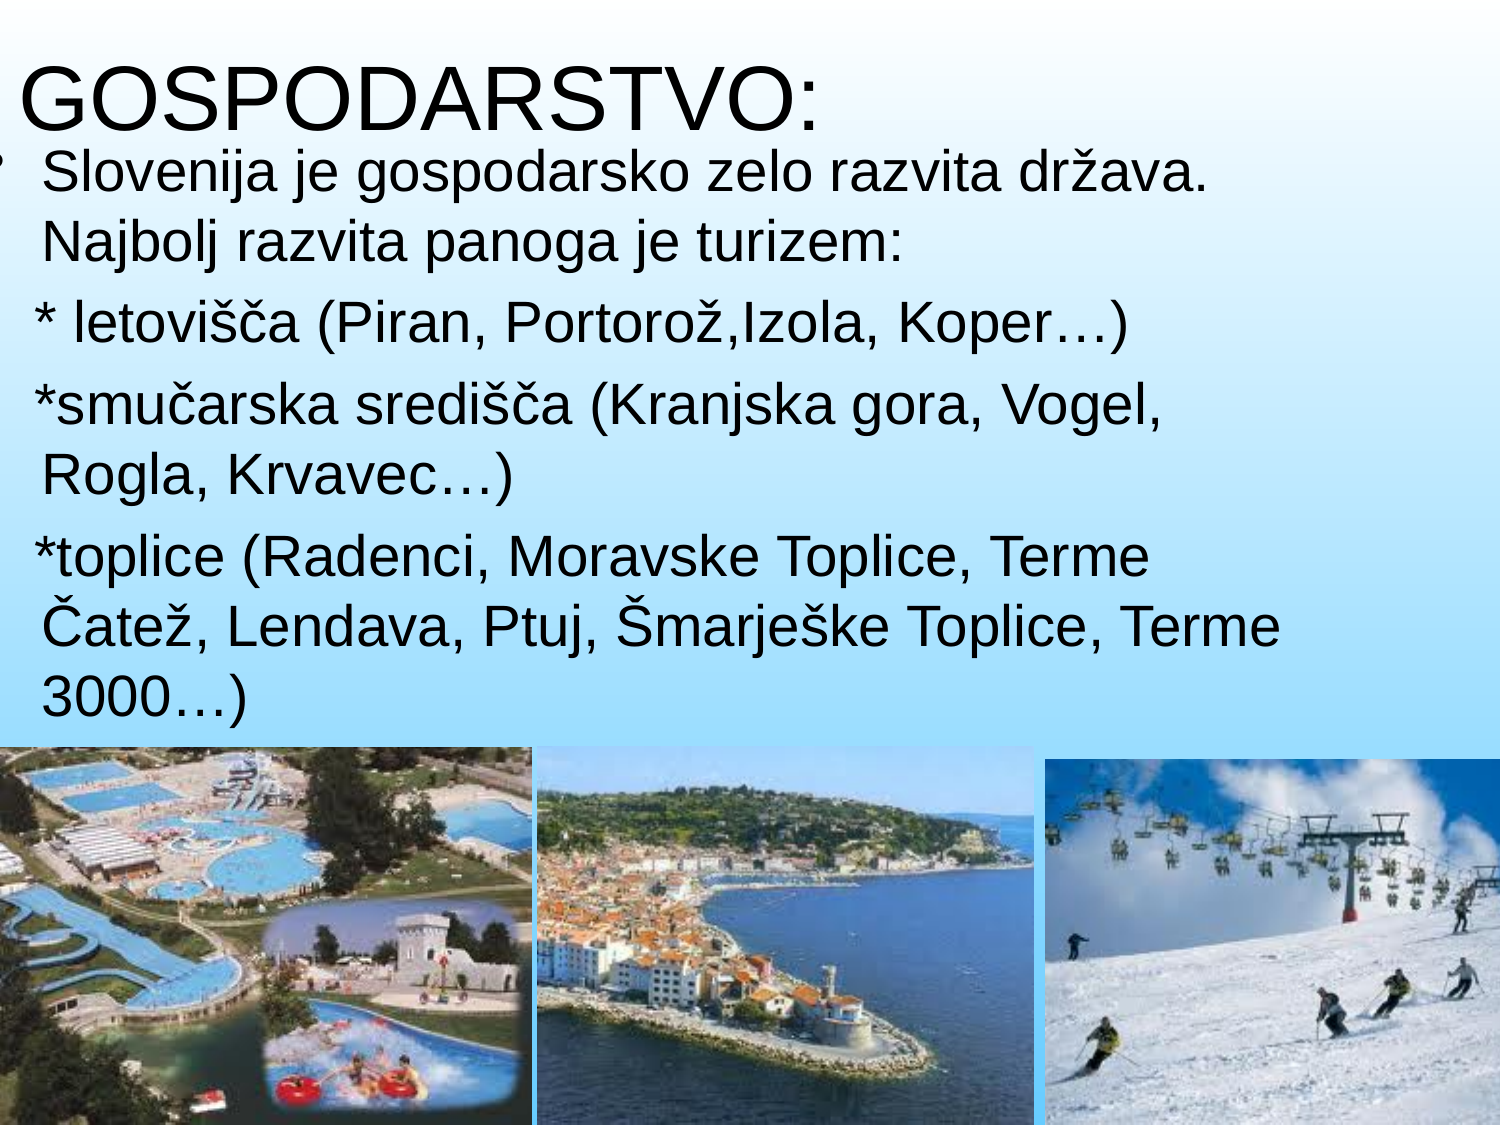

# GOSPODARSTVO:
Slovenija je gospodarsko zelo razvita država. Najbolj razvita panoga je turizem:
 * letovišča (Piran, Portorož,Izola, Koper…)
 *smučarska središča (Kranjska gora, Vogel, Rogla, Krvavec…)
 *toplice (Radenci, Moravske Toplice, Terme Čatež, Lendava, Ptuj, Šmarješke Toplice, Terme 3000…)